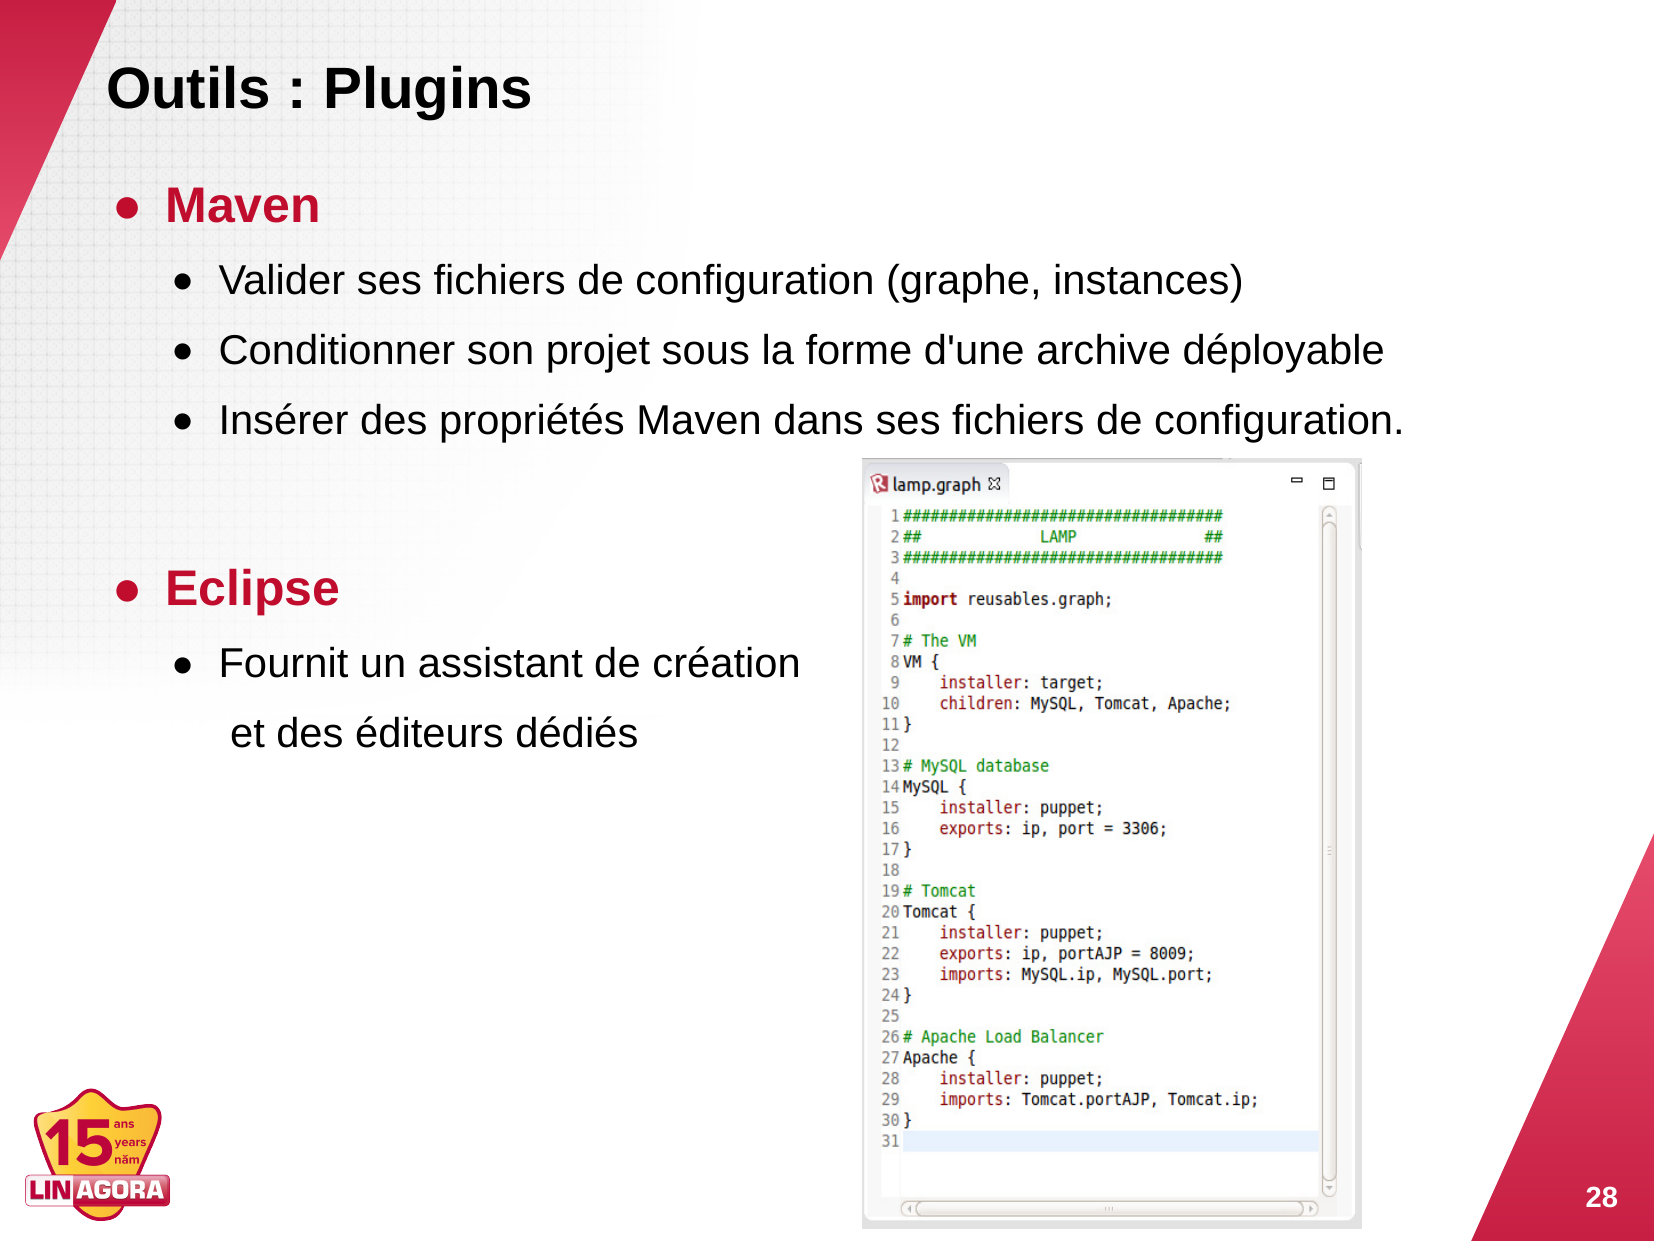

# Outils : Plugins
Maven
Valider ses fichiers de configuration (graphe, instances)
Conditionner son projet sous la forme d'une archive déployable
Insérer des propriétés Maven dans ses fichiers de configuration.
Eclipse
Fournit un assistant de création
 et des éditeurs dédiés
28